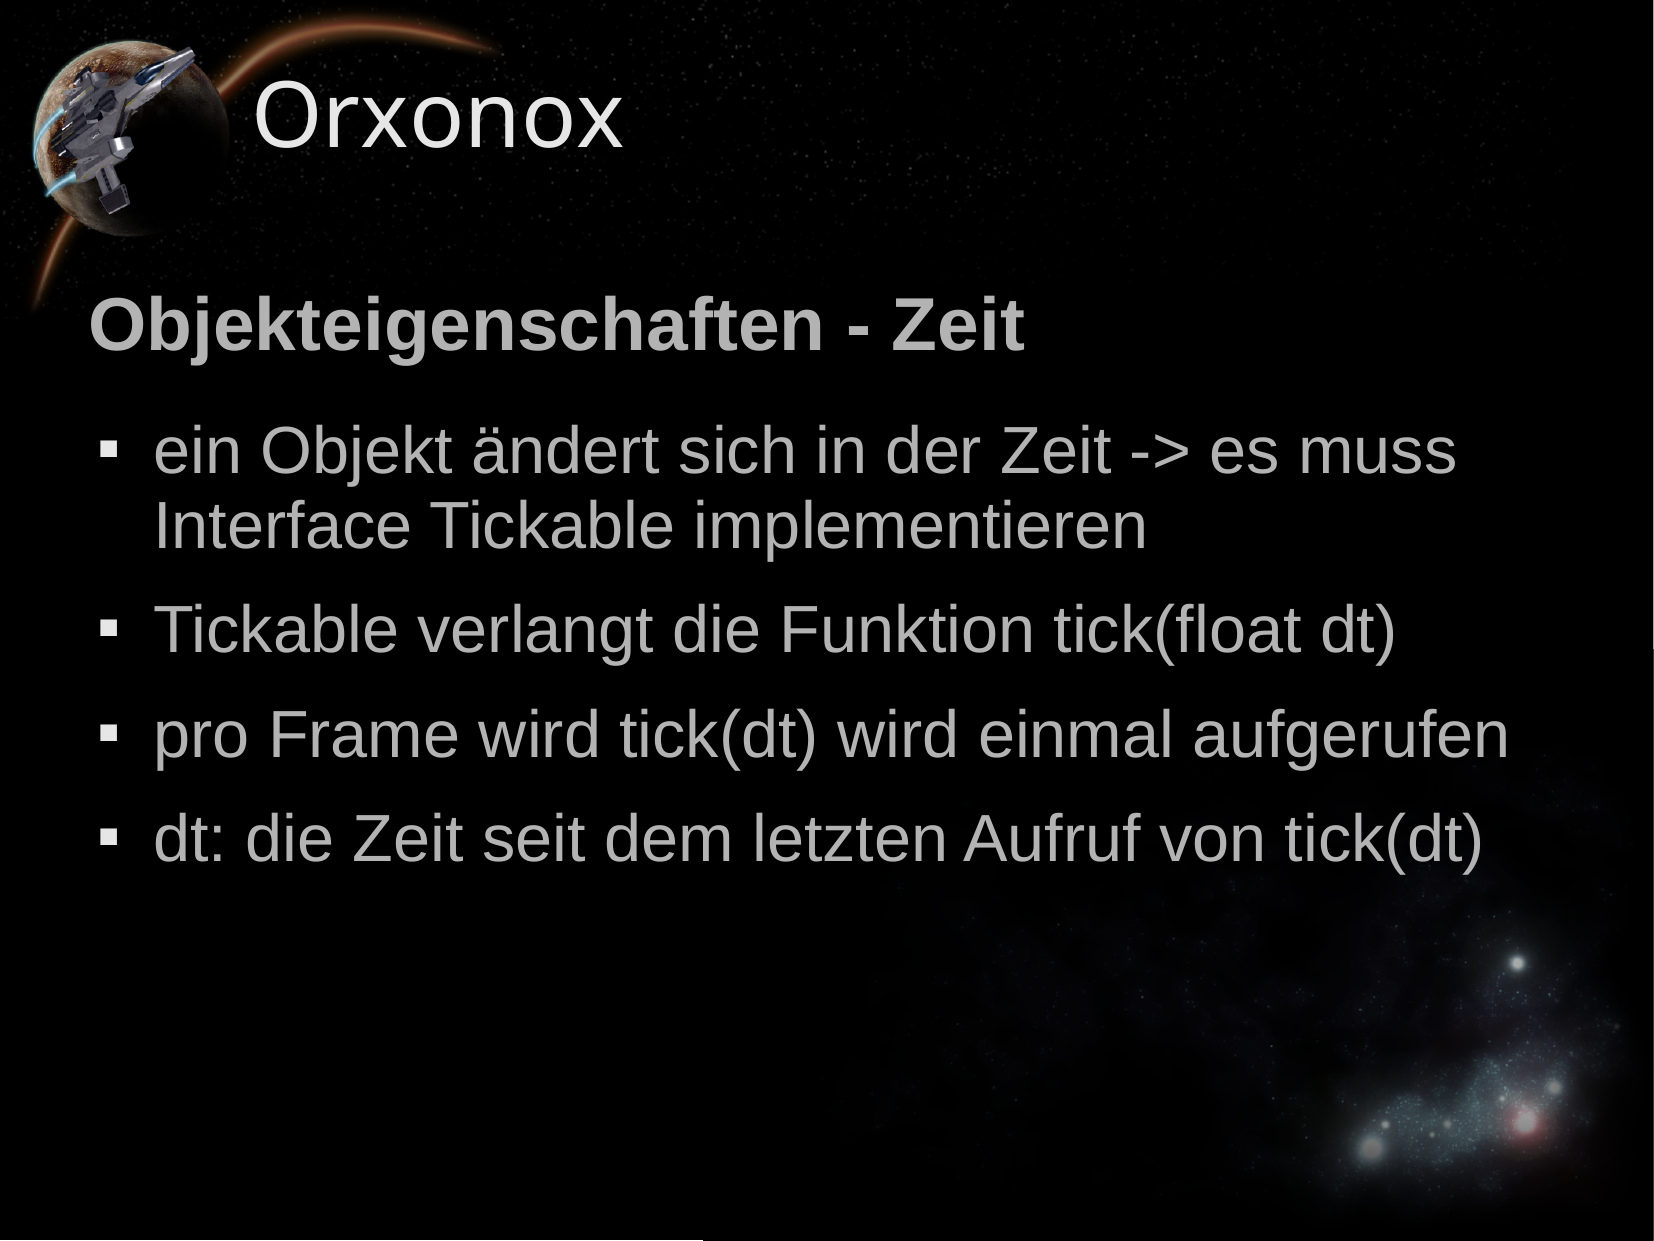

# Objekteigenschaften - Zeit
ein Objekt ändert sich in der Zeit -> es muss Interface Tickable implementieren
Tickable verlangt die Funktion tick(float dt)
pro Frame wird tick(dt) wird einmal aufgerufen
dt: die Zeit seit dem letzten Aufruf von tick(dt)